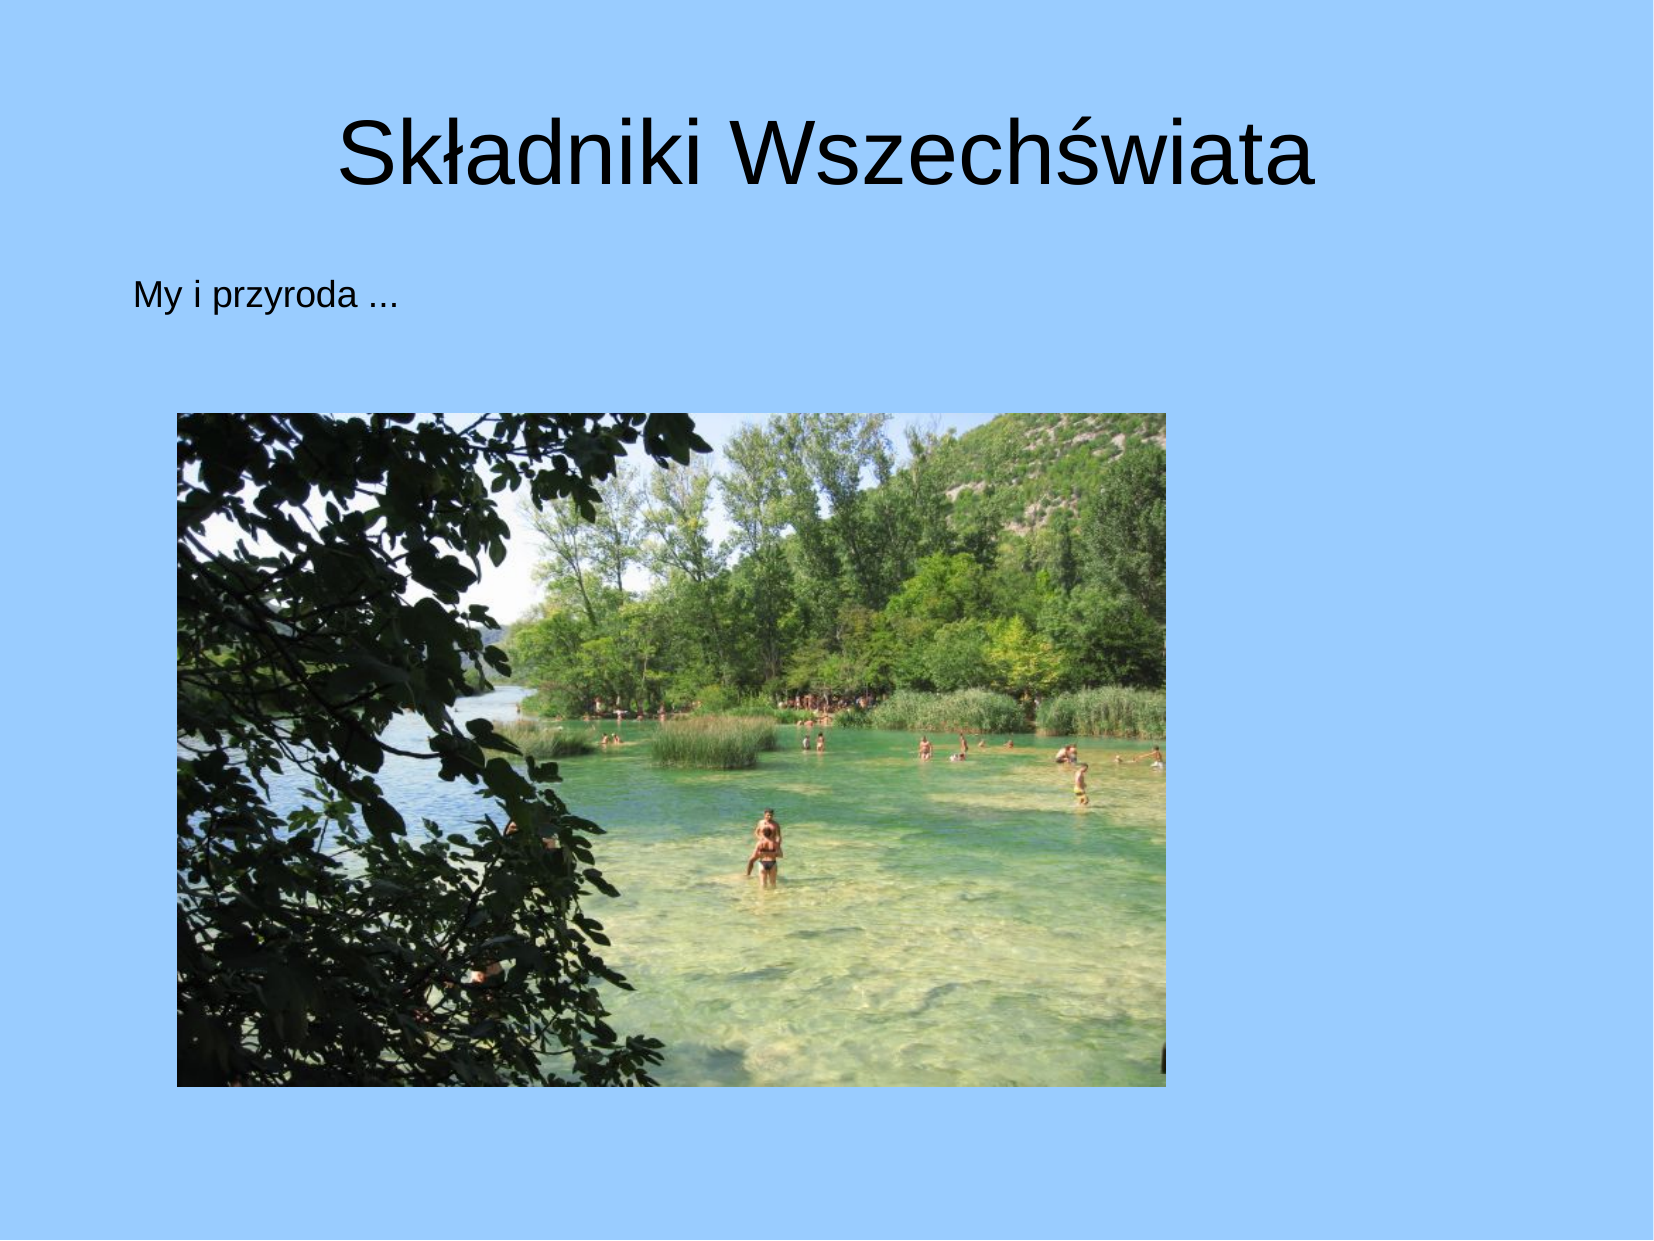

# Składniki Wszechświata
My i przyroda ...